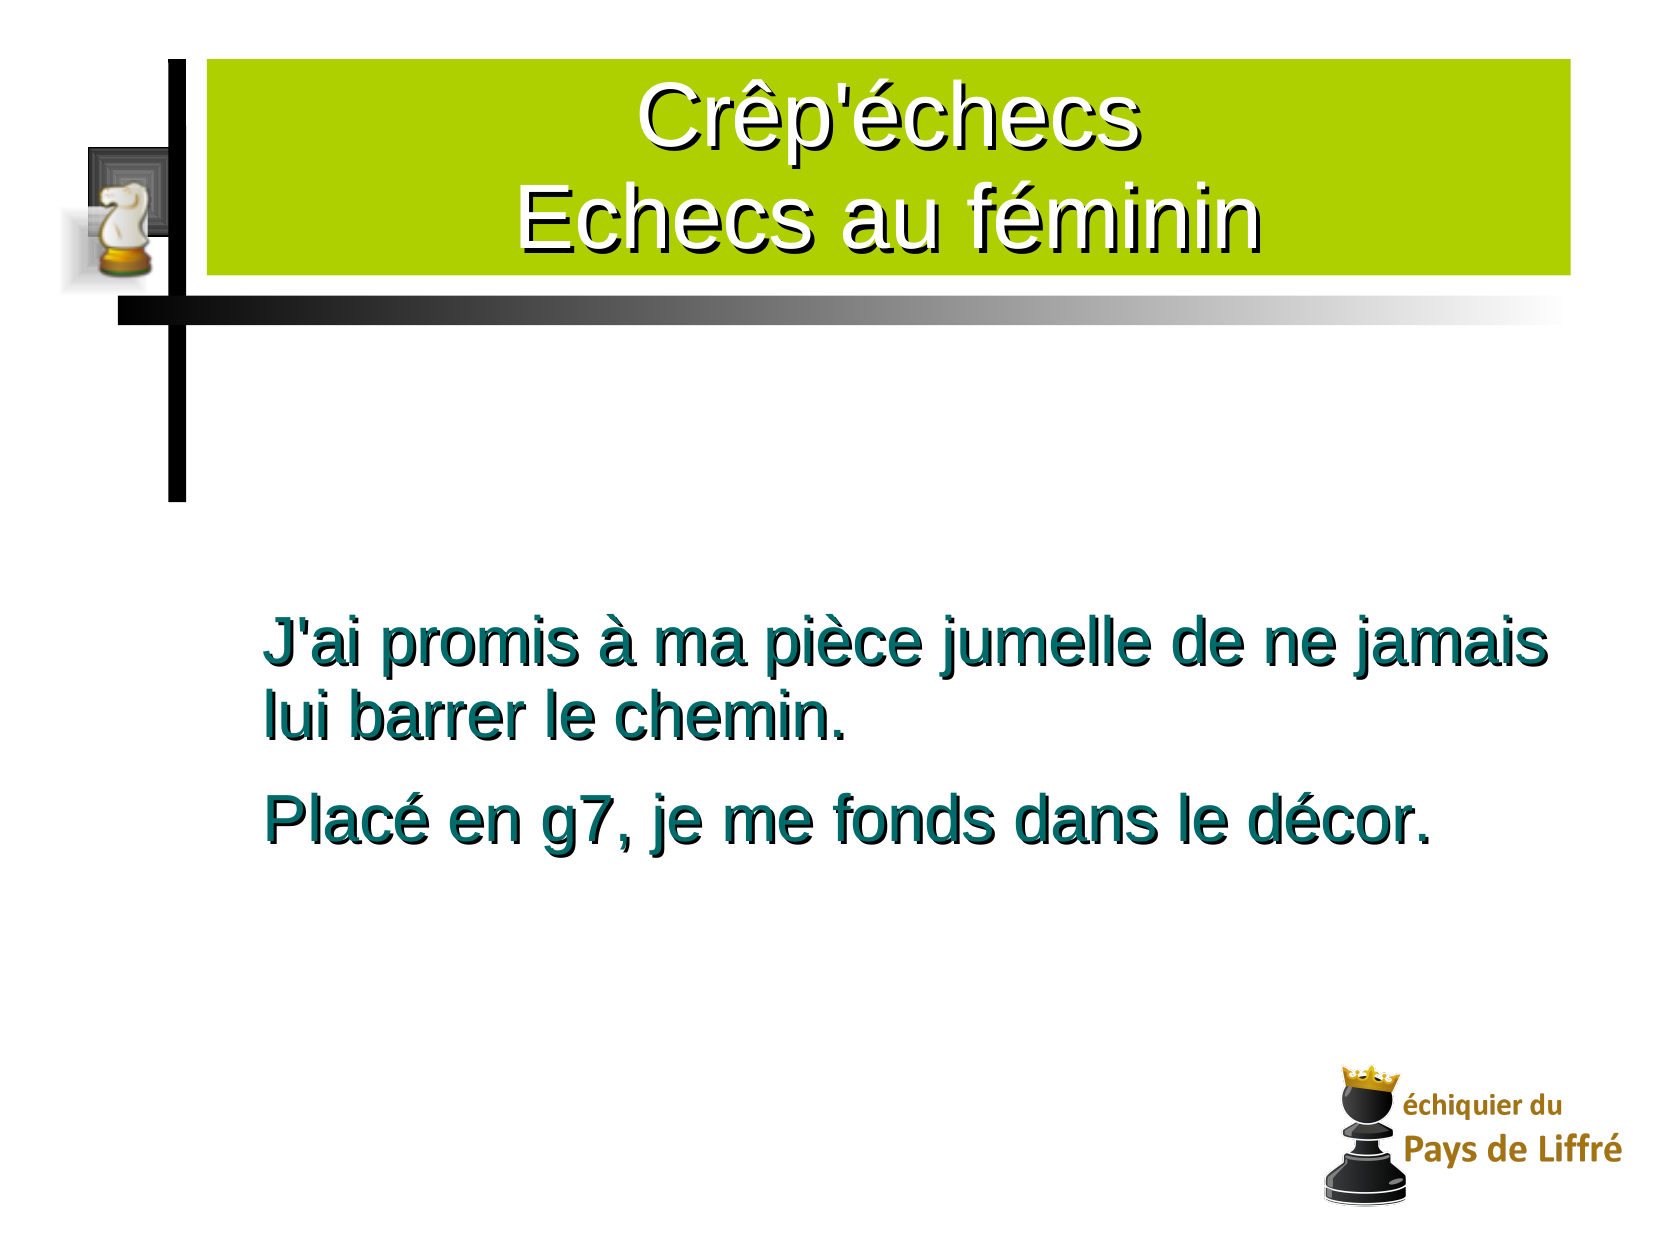

# Crêp'échecs Echecs au féminin
J'ai promis à ma pièce jumelle de ne jamais lui barrer le chemin.
Placé en g7, je me fonds dans le décor.